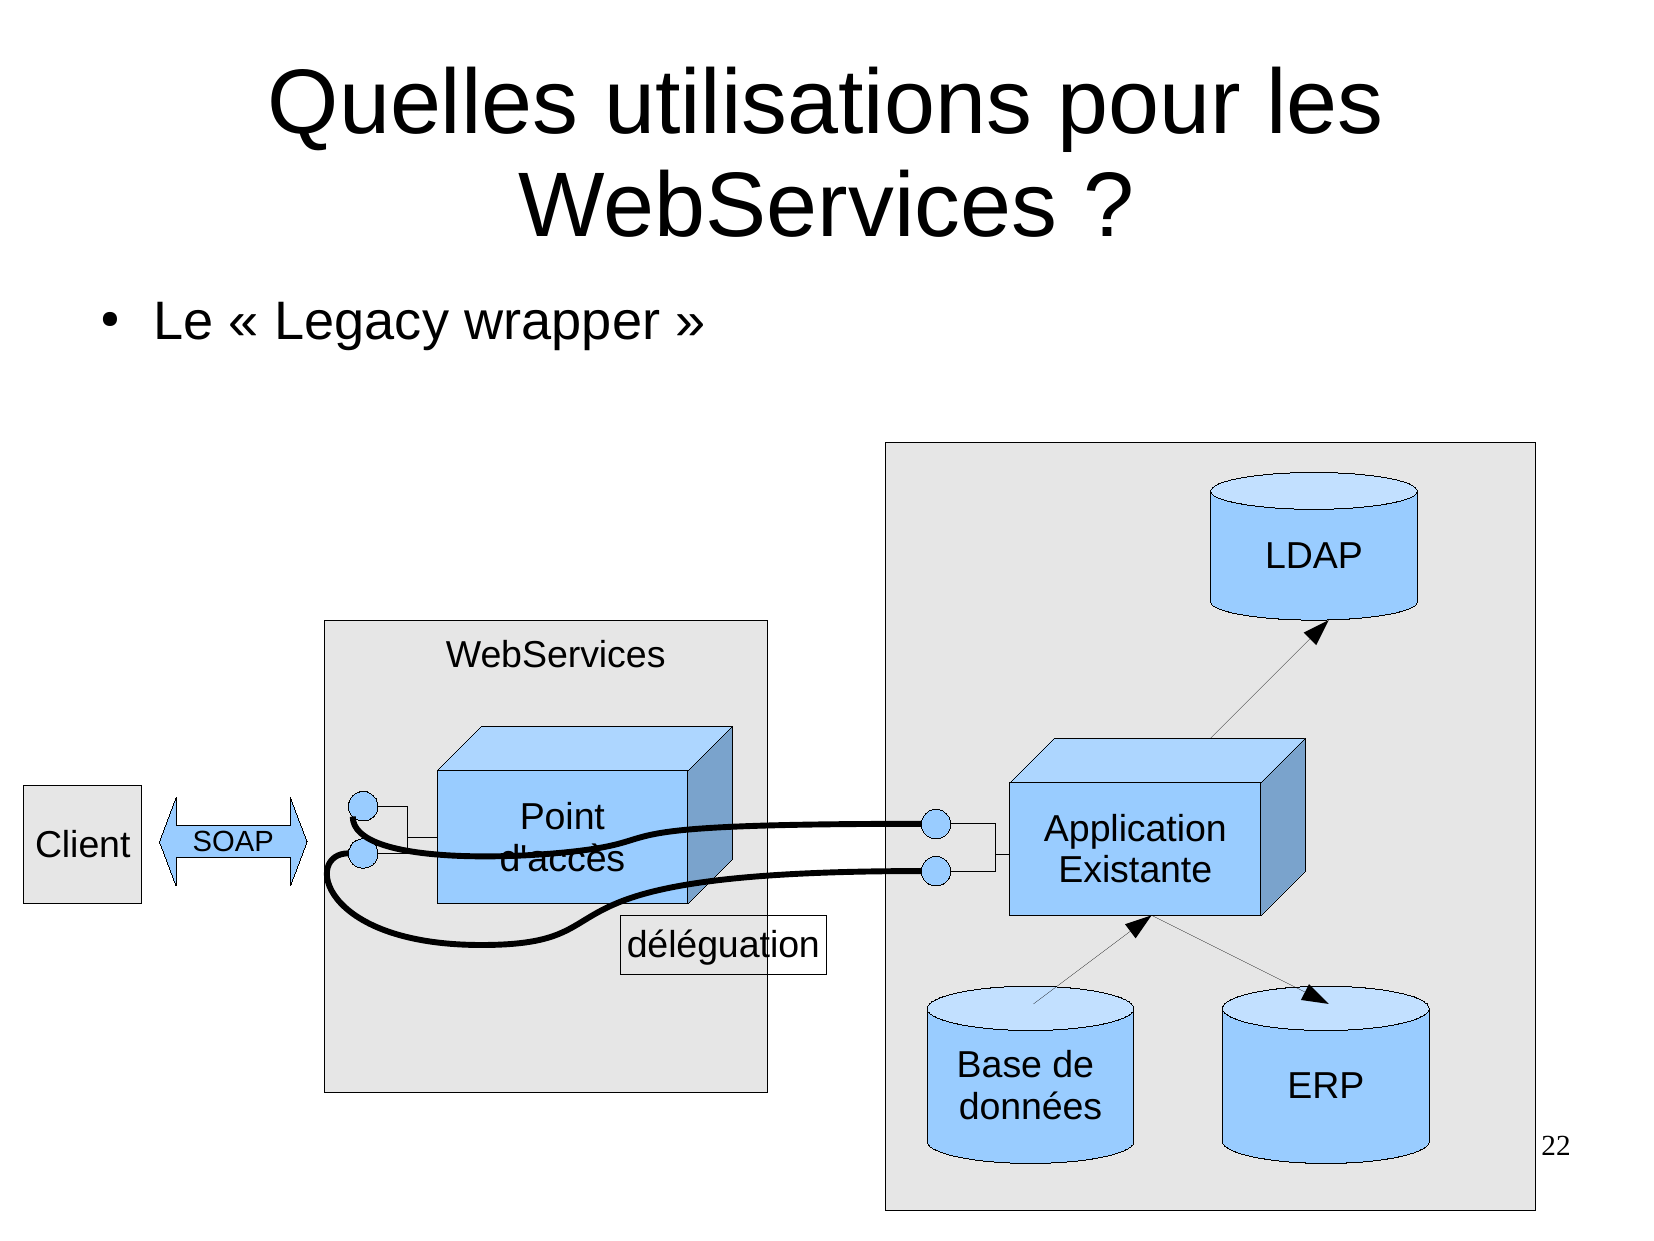

# Quelles utilisations pour les WebServices ?
Le « Legacy wrapper »
LDAP
WebServices
Point
d'accès
Application
Existante
Client
SOAP
déléguation
Base de
données
ERP
22